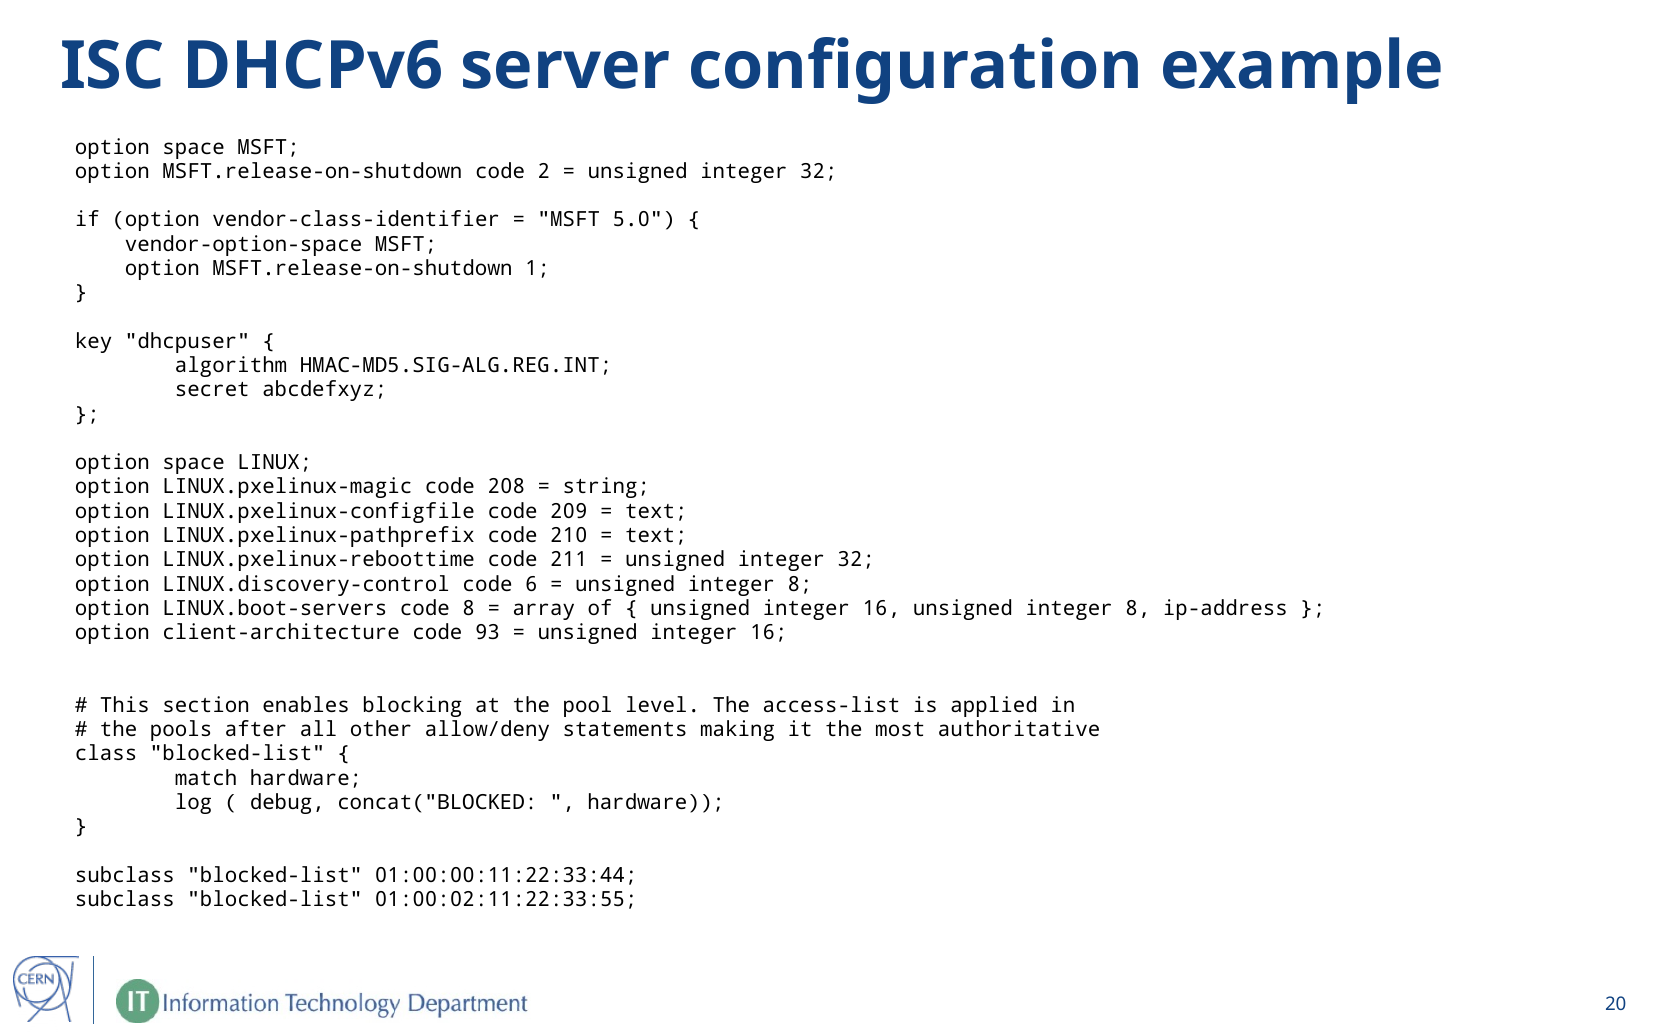

# ISC DHCPv6 server configuration example
option space MSFT;
option MSFT.release-on-shutdown code 2 = unsigned integer 32;
if (option vendor-class-identifier = "MSFT 5.0") {
 vendor-option-space MSFT;
 option MSFT.release-on-shutdown 1;
}
key "dhcpuser" {
 algorithm HMAC-MD5.SIG-ALG.REG.INT;
 secret abcdefxyz;
};
option space LINUX;
option LINUX.pxelinux-magic code 208 = string;
option LINUX.pxelinux-configfile code 209 = text;
option LINUX.pxelinux-pathprefix code 210 = text;
option LINUX.pxelinux-reboottime code 211 = unsigned integer 32;
option LINUX.discovery-control code 6 = unsigned integer 8;
option LINUX.boot-servers code 8 = array of { unsigned integer 16, unsigned integer 8, ip-address };
option client-architecture code 93 = unsigned integer 16;
# This section enables blocking at the pool level. The access-list is applied in
# the pools after all other allow/deny statements making it the most authoritative
class "blocked-list" {
 match hardware;
 log ( debug, concat("BLOCKED: ", hardware));
}
subclass "blocked-list" 01:00:00:11:22:33:44;
subclass "blocked-list" 01:00:02:11:22:33:55;